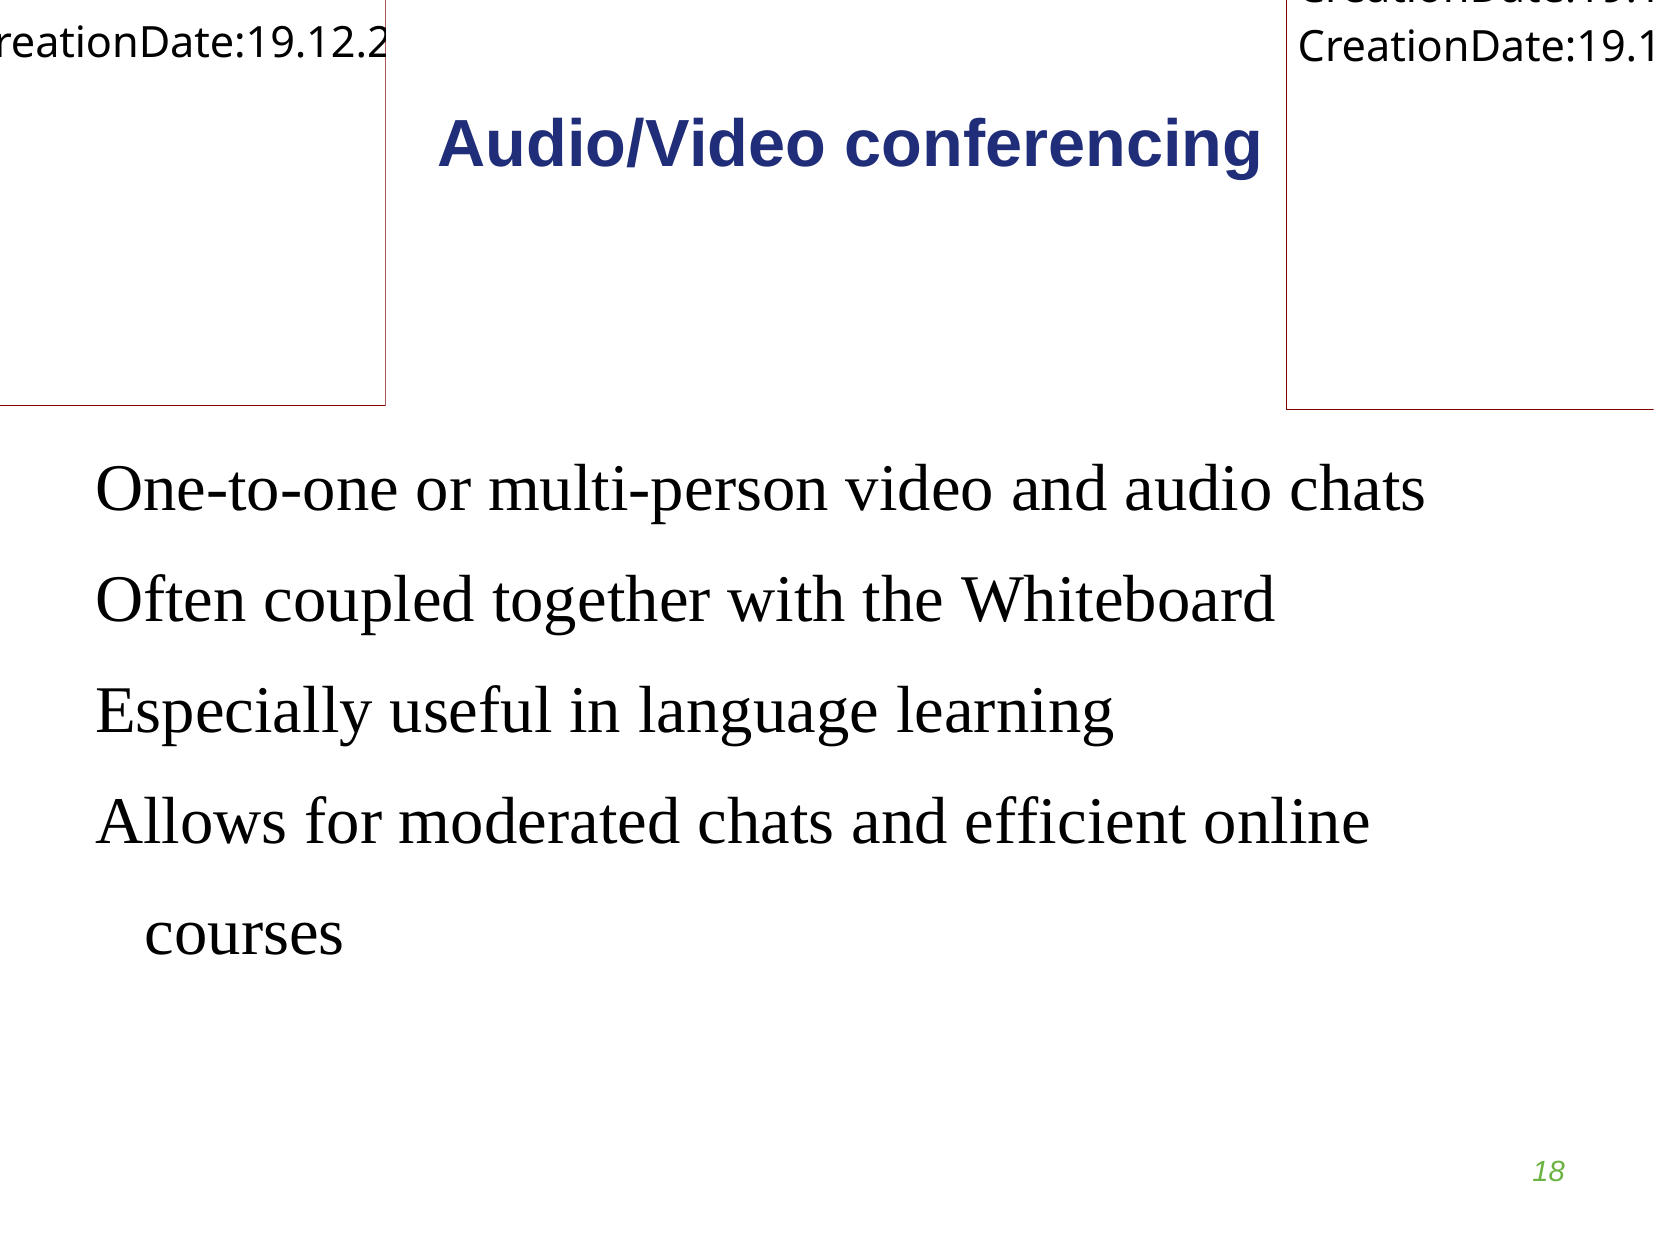

# Audio/Video conferencing
One-to-one or multi-person video and audio chats
Often coupled together with the Whiteboard
Especially useful in language learning
Allows for moderated chats and efficient online courses